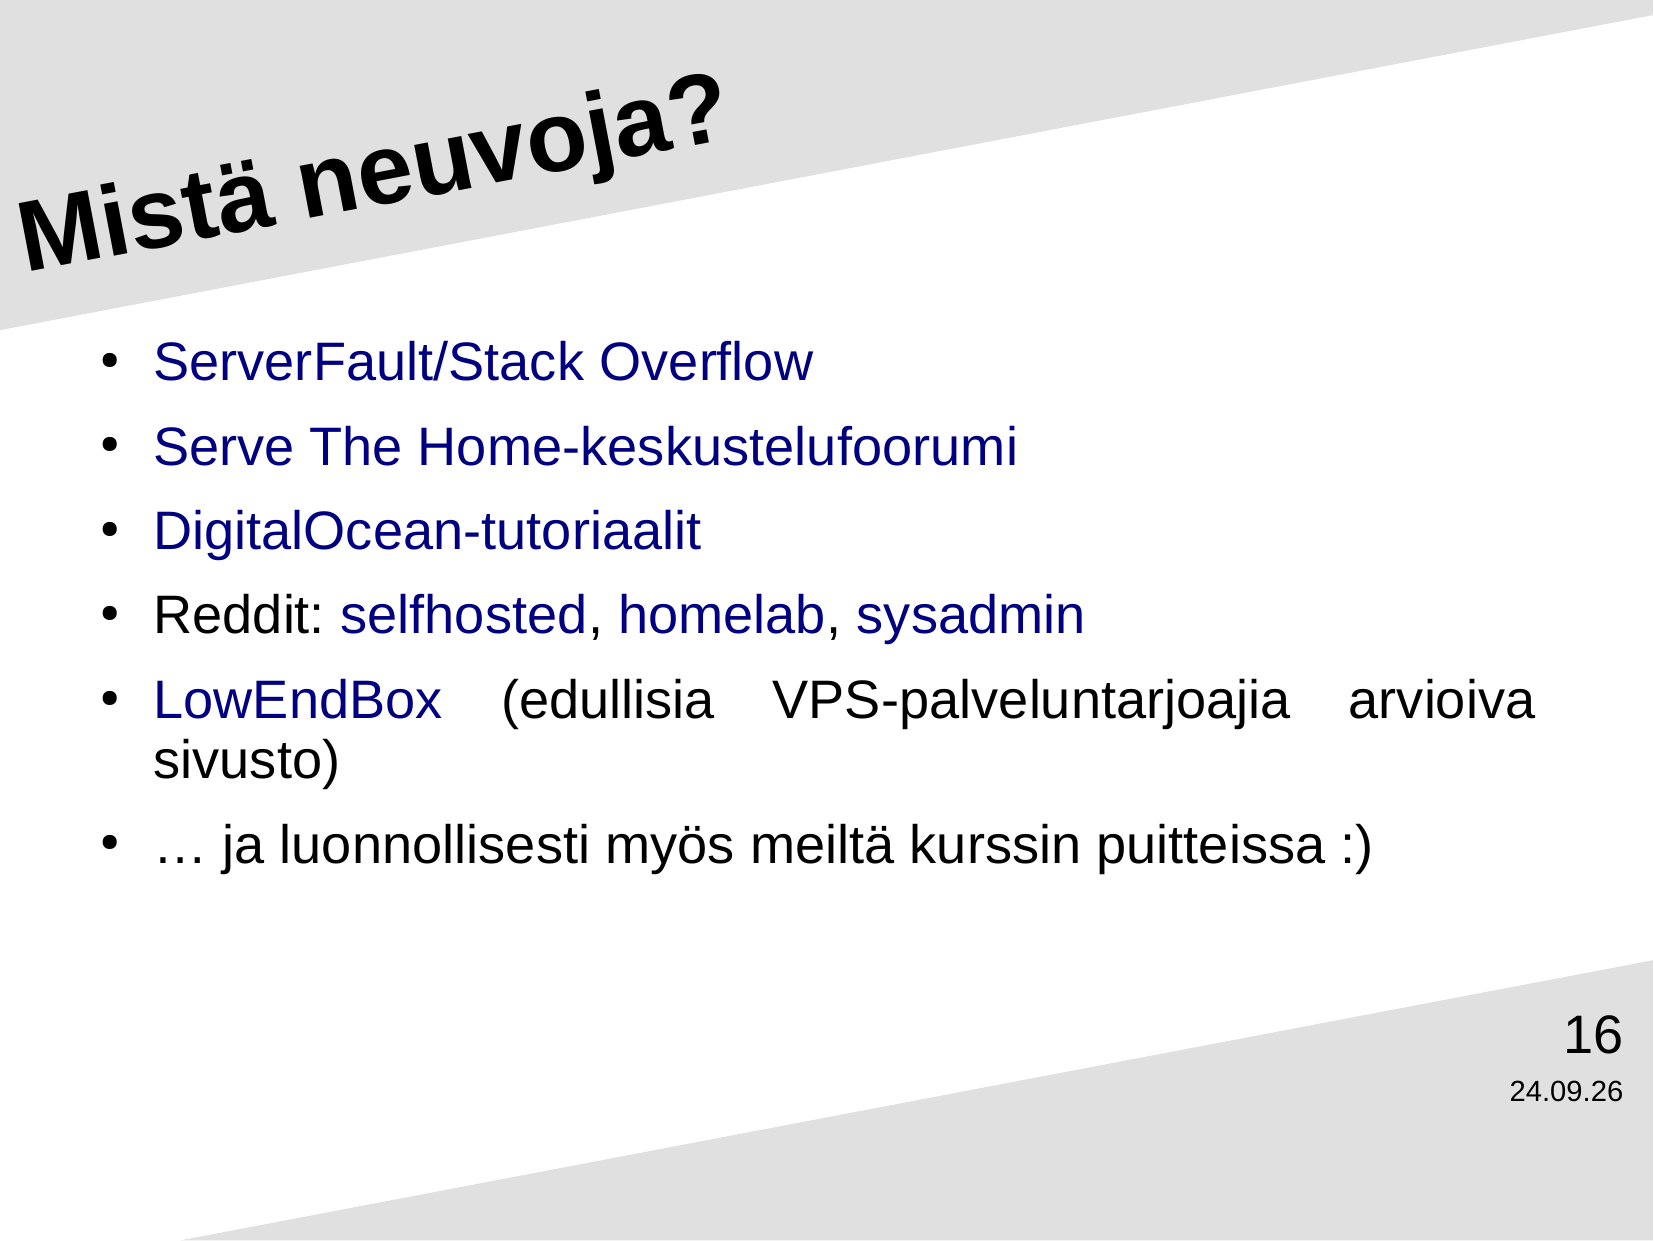

# Mistä neuvoja?
ServerFault/Stack Overflow
Serve The Home-keskustelufoorumi
DigitalOcean-tutoriaalit
Reddit: selfhosted, homelab, sysadmin
LowEndBox (edullisia VPS-palveluntarjoajia arvioiva sivusto)
… ja luonnollisesti myös meiltä kurssin puitteissa :)
16